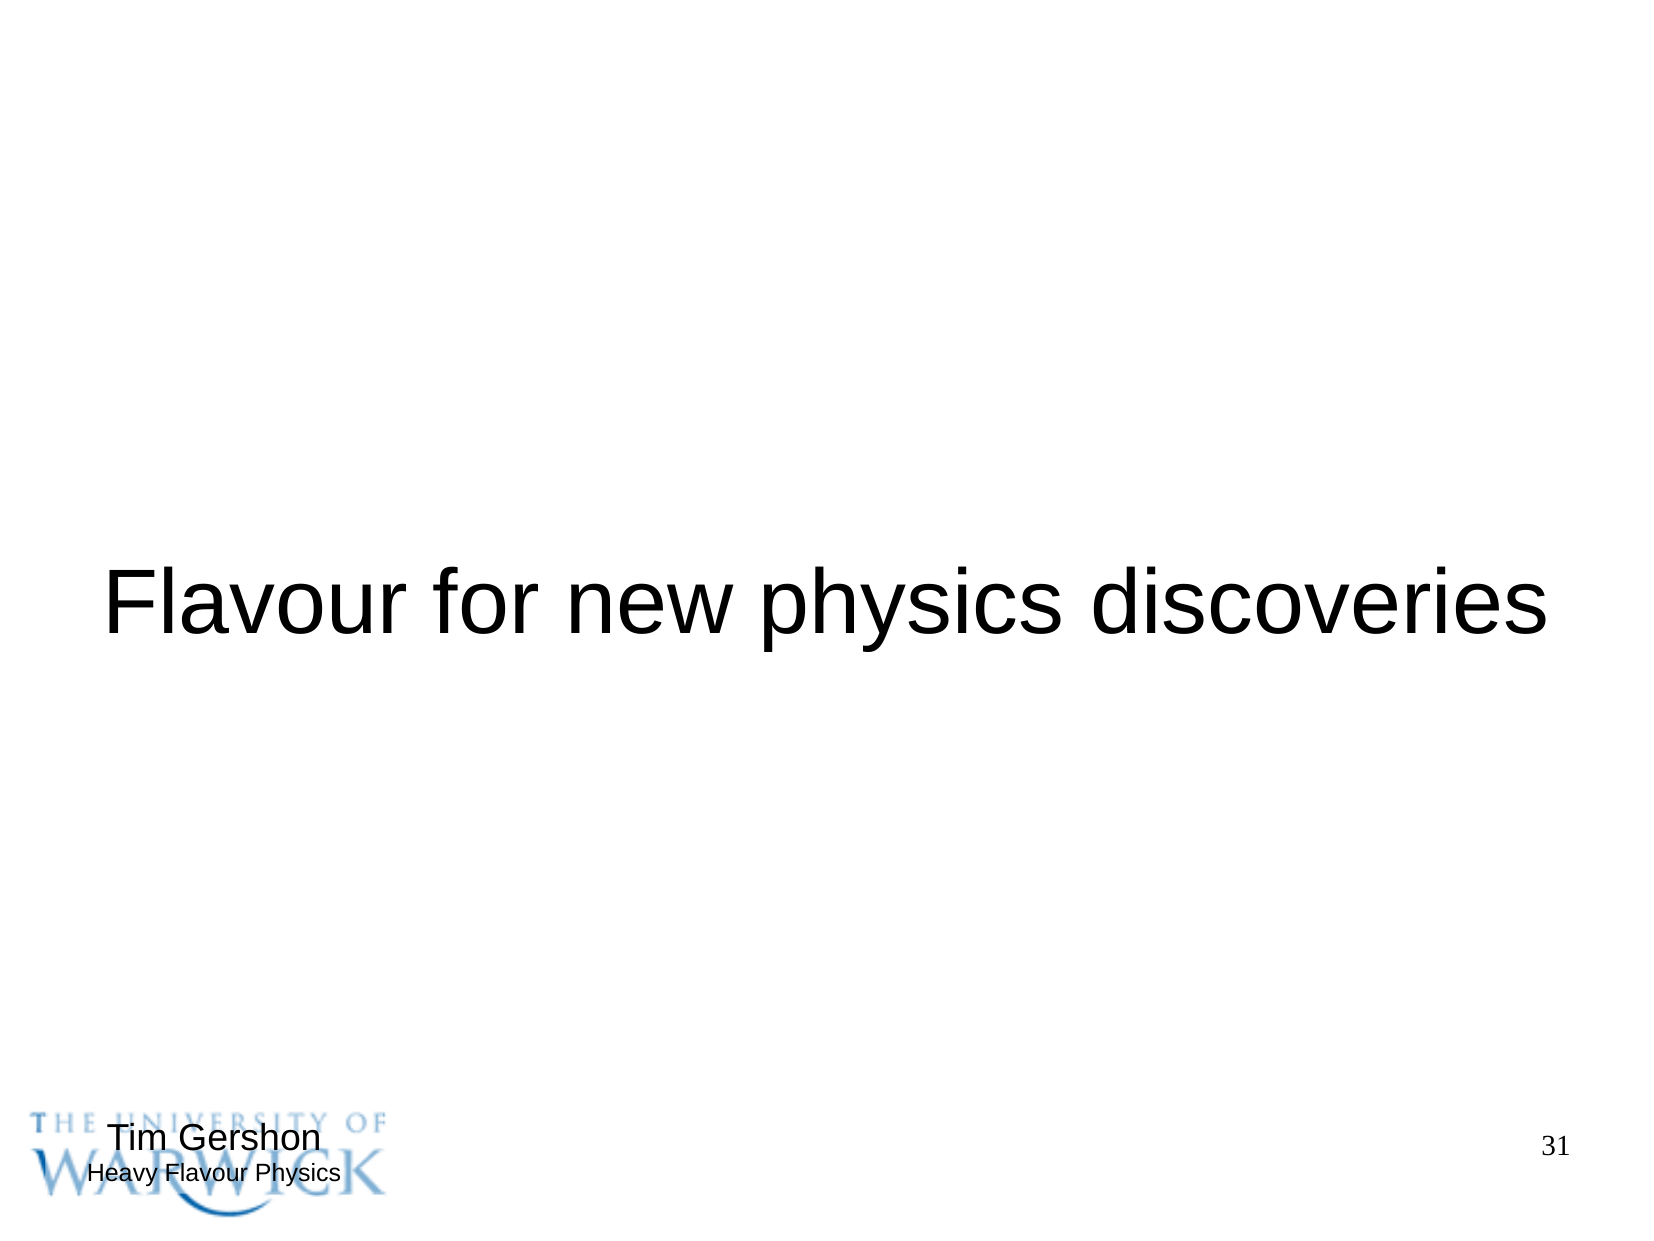

# Flavour for new physics discoveries
Tim Gershon
Heavy Flavour Physics
31